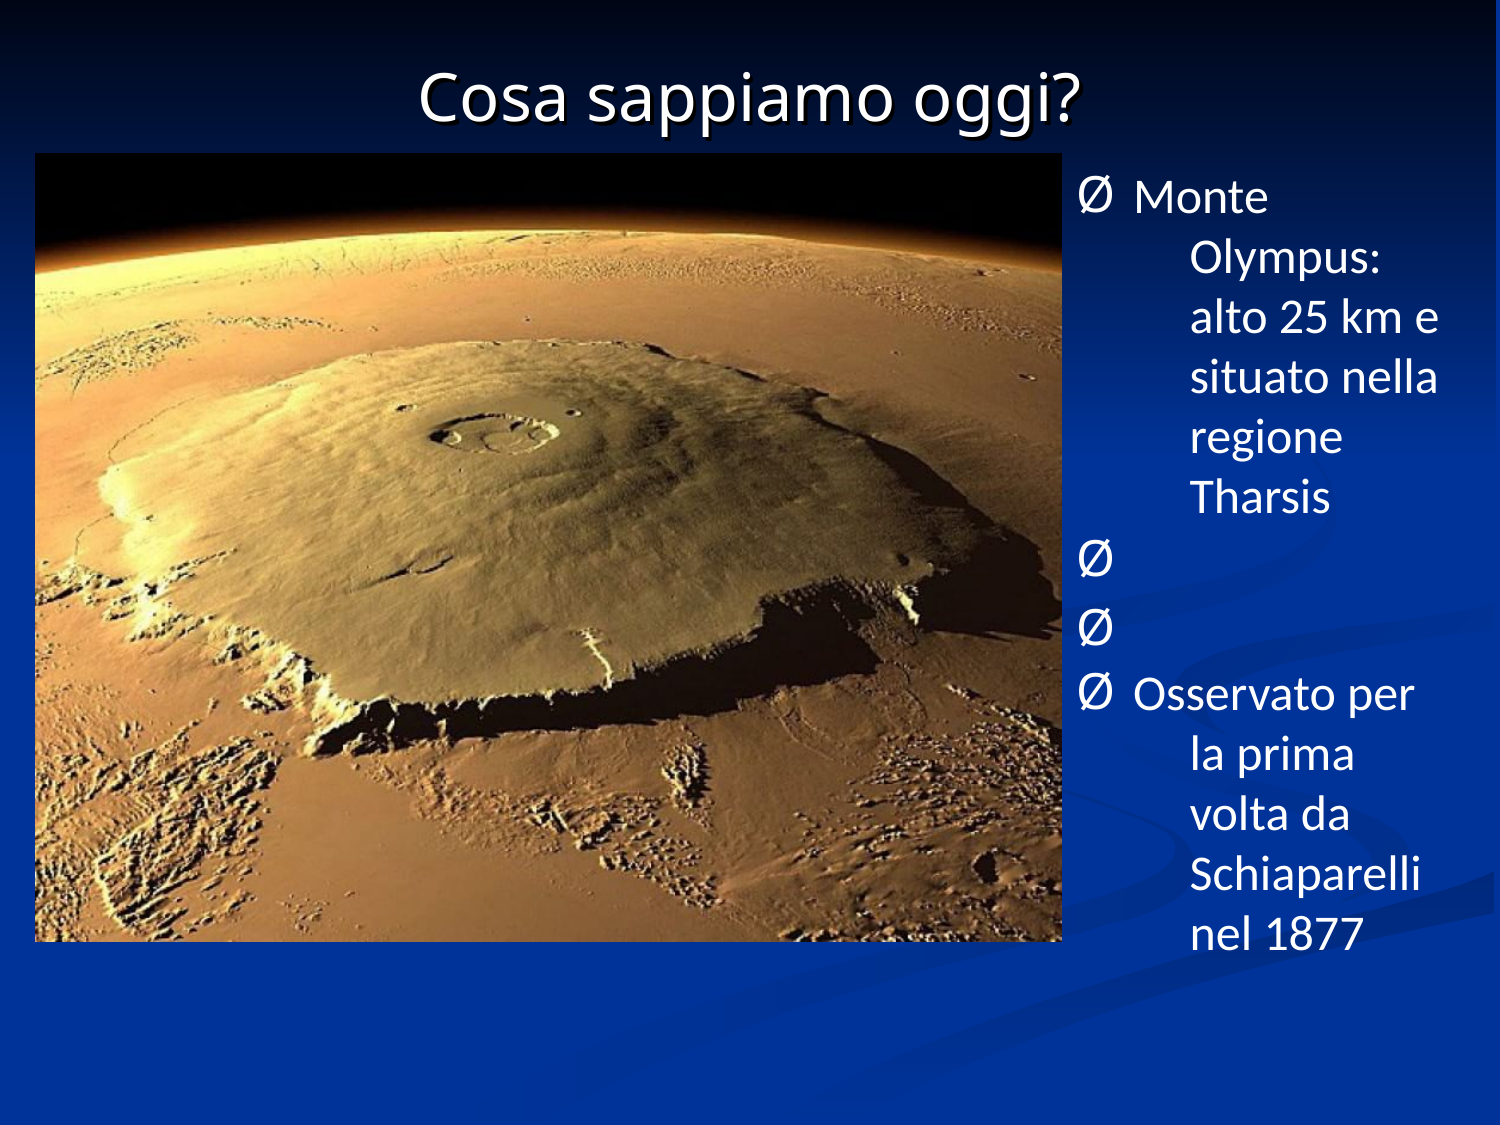

Cosa sappiamo oggi?
Monte Olympus: alto 25 km e situato nella regione Tharsis
Osservato per la prima volta da Schiaparelli nel 1877